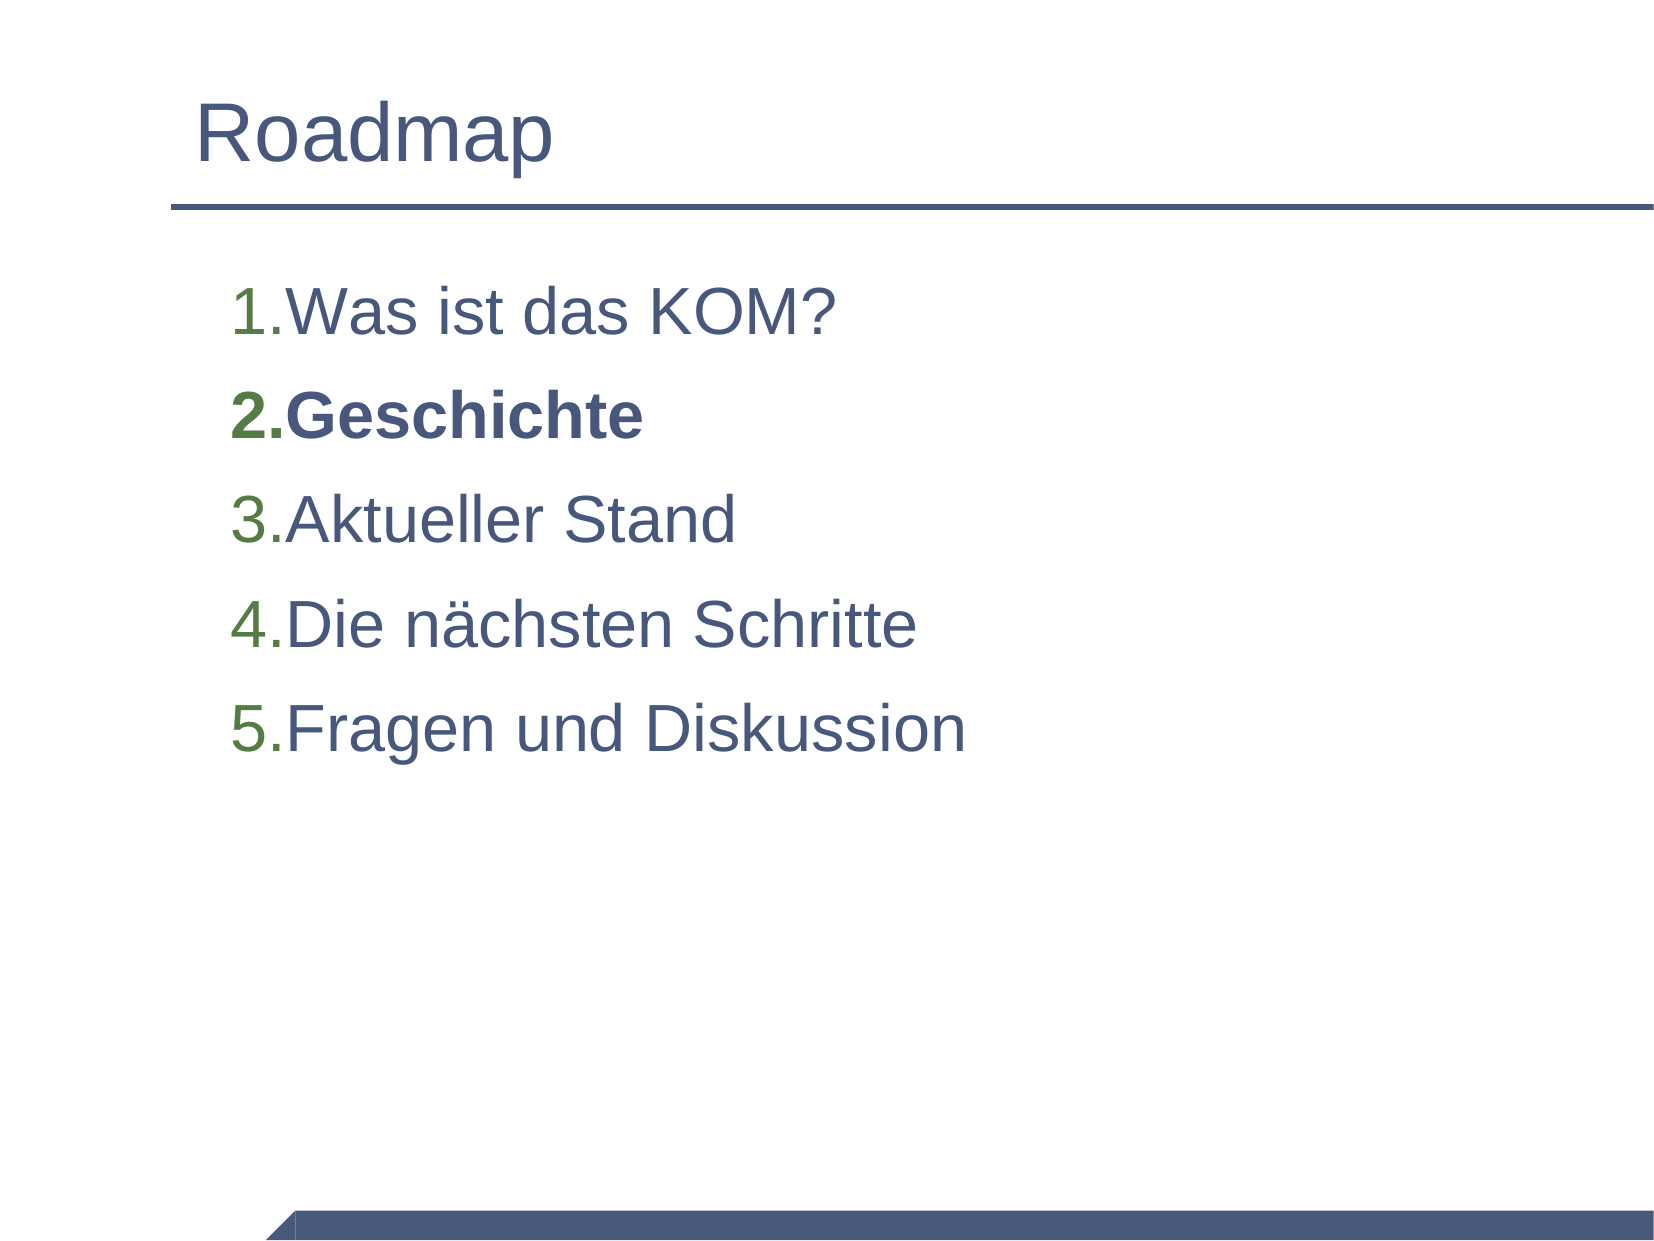

# Roadmap
Was ist das KOM?
Geschichte
Aktueller Stand
Die nächsten Schritte
Fragen und Diskussion